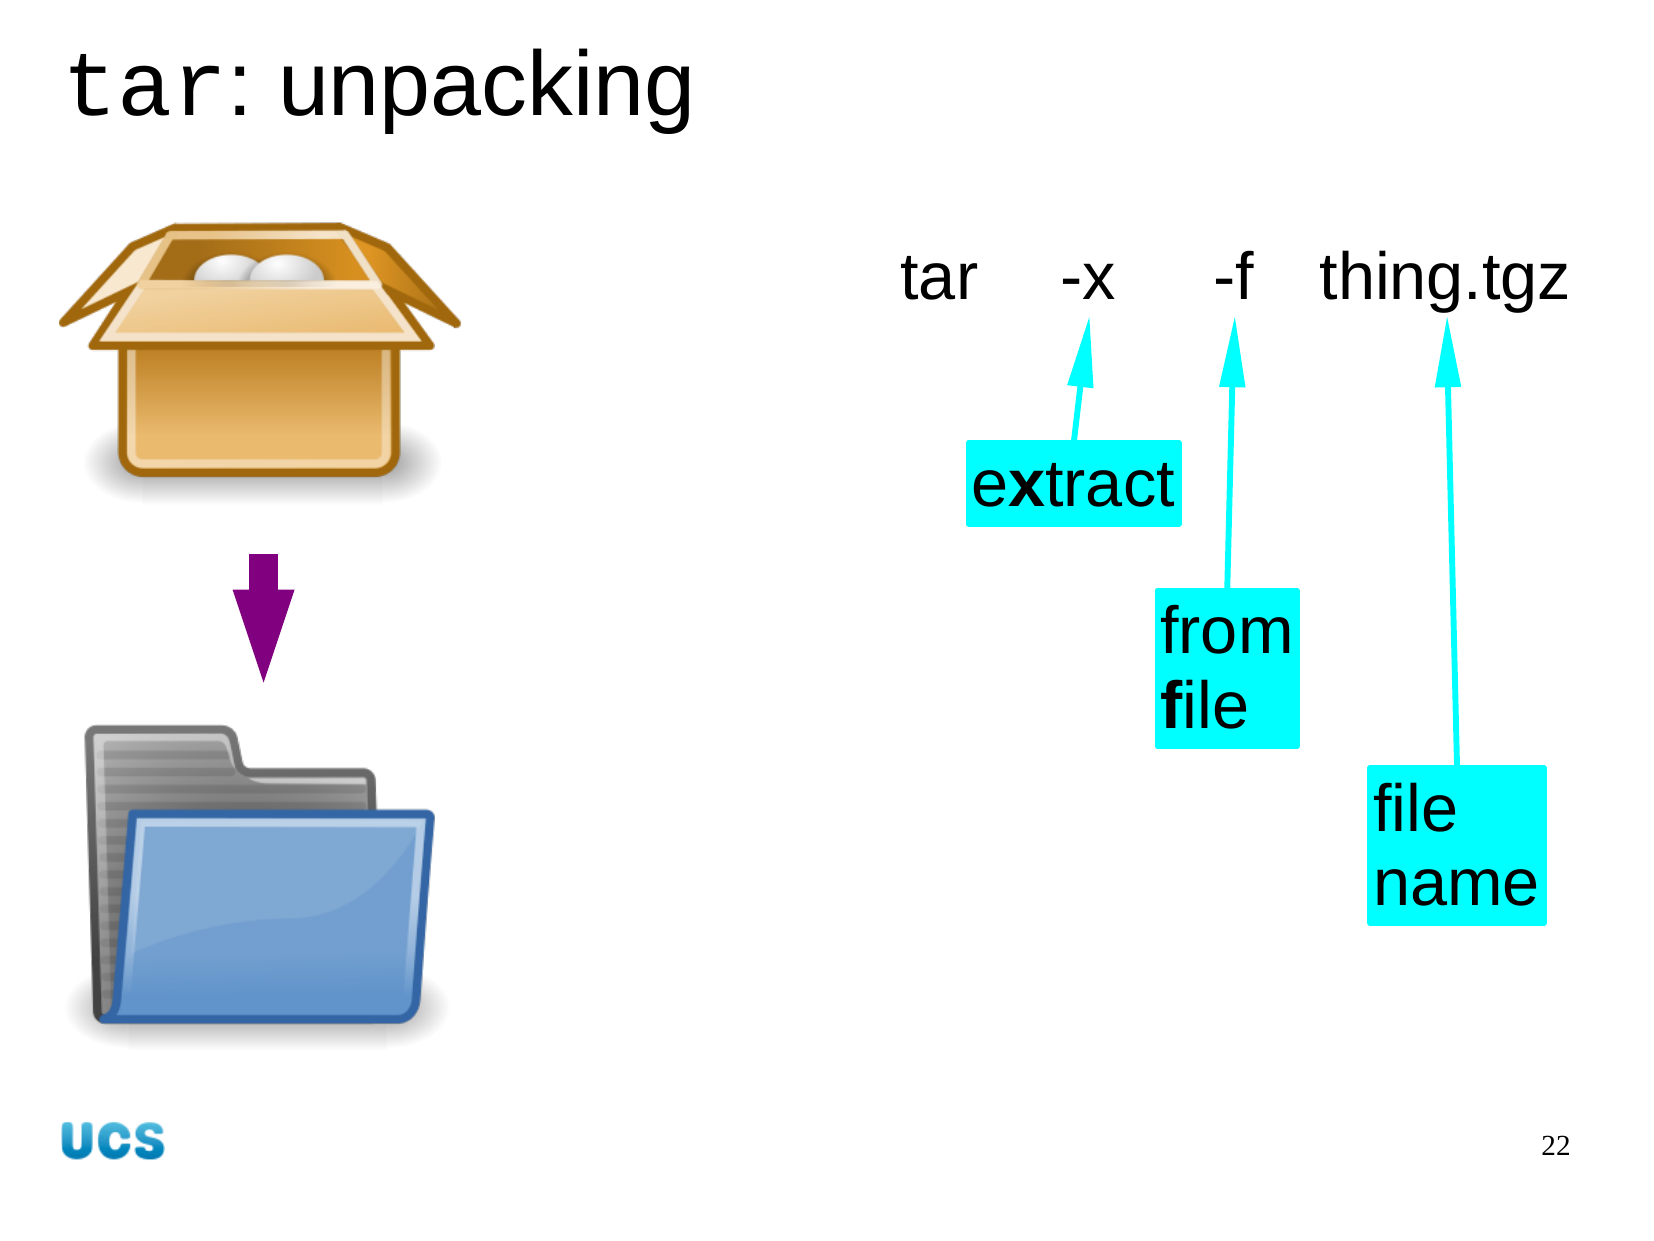

tar: unpacking
tar
-x
-f
thing.tgz
extract
from
file
file
name
22